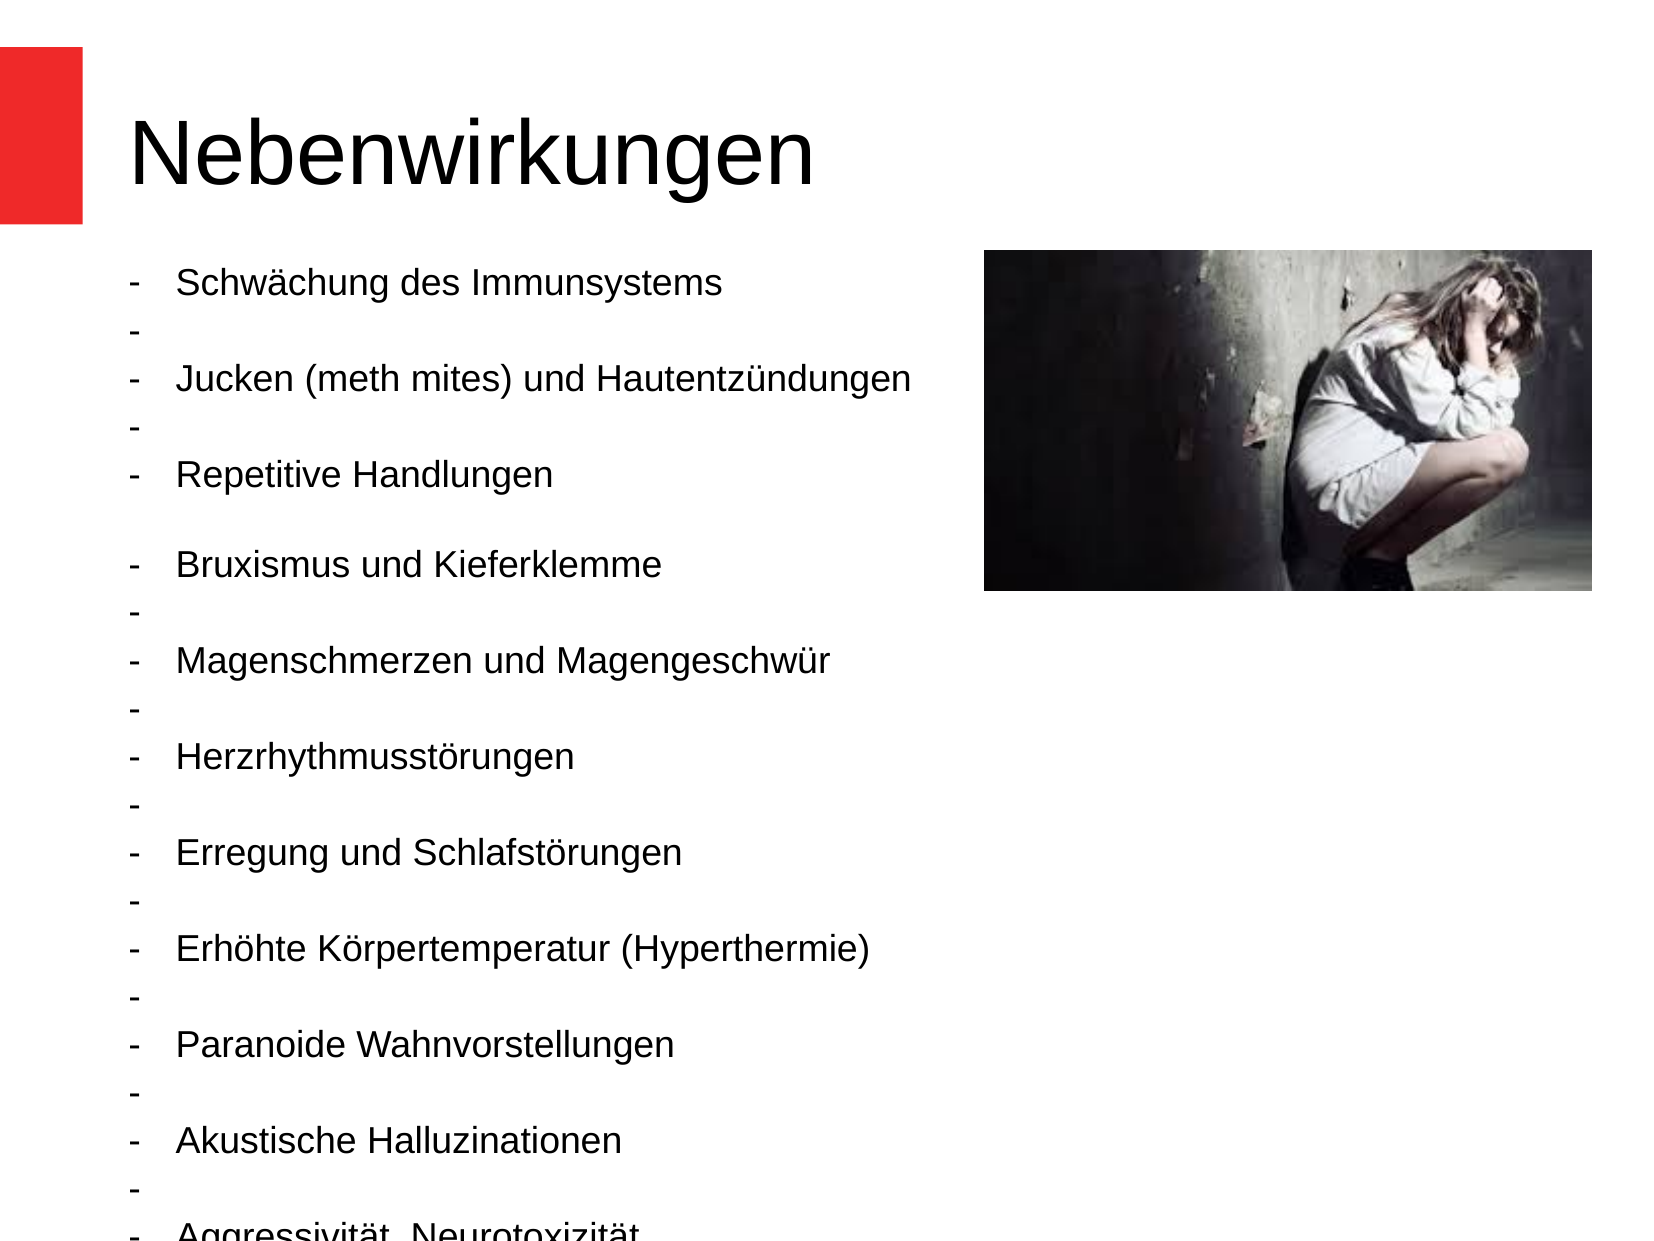

Nebenwirkungen
Schwächung des Immunsystems
Jucken (meth mites) und Hautentzündungen
Repetitive Handlungen
Bruxismus und Kieferklemme
Magenschmerzen und Magengeschwür
Herzrhythmusstörungen
Erregung und Schlafstörungen
Erhöhte Körpertemperatur (Hyperthermie)
Paranoide Wahnvorstellungen
Akustische Halluzinationen
Aggressivität, Neurotoxizität